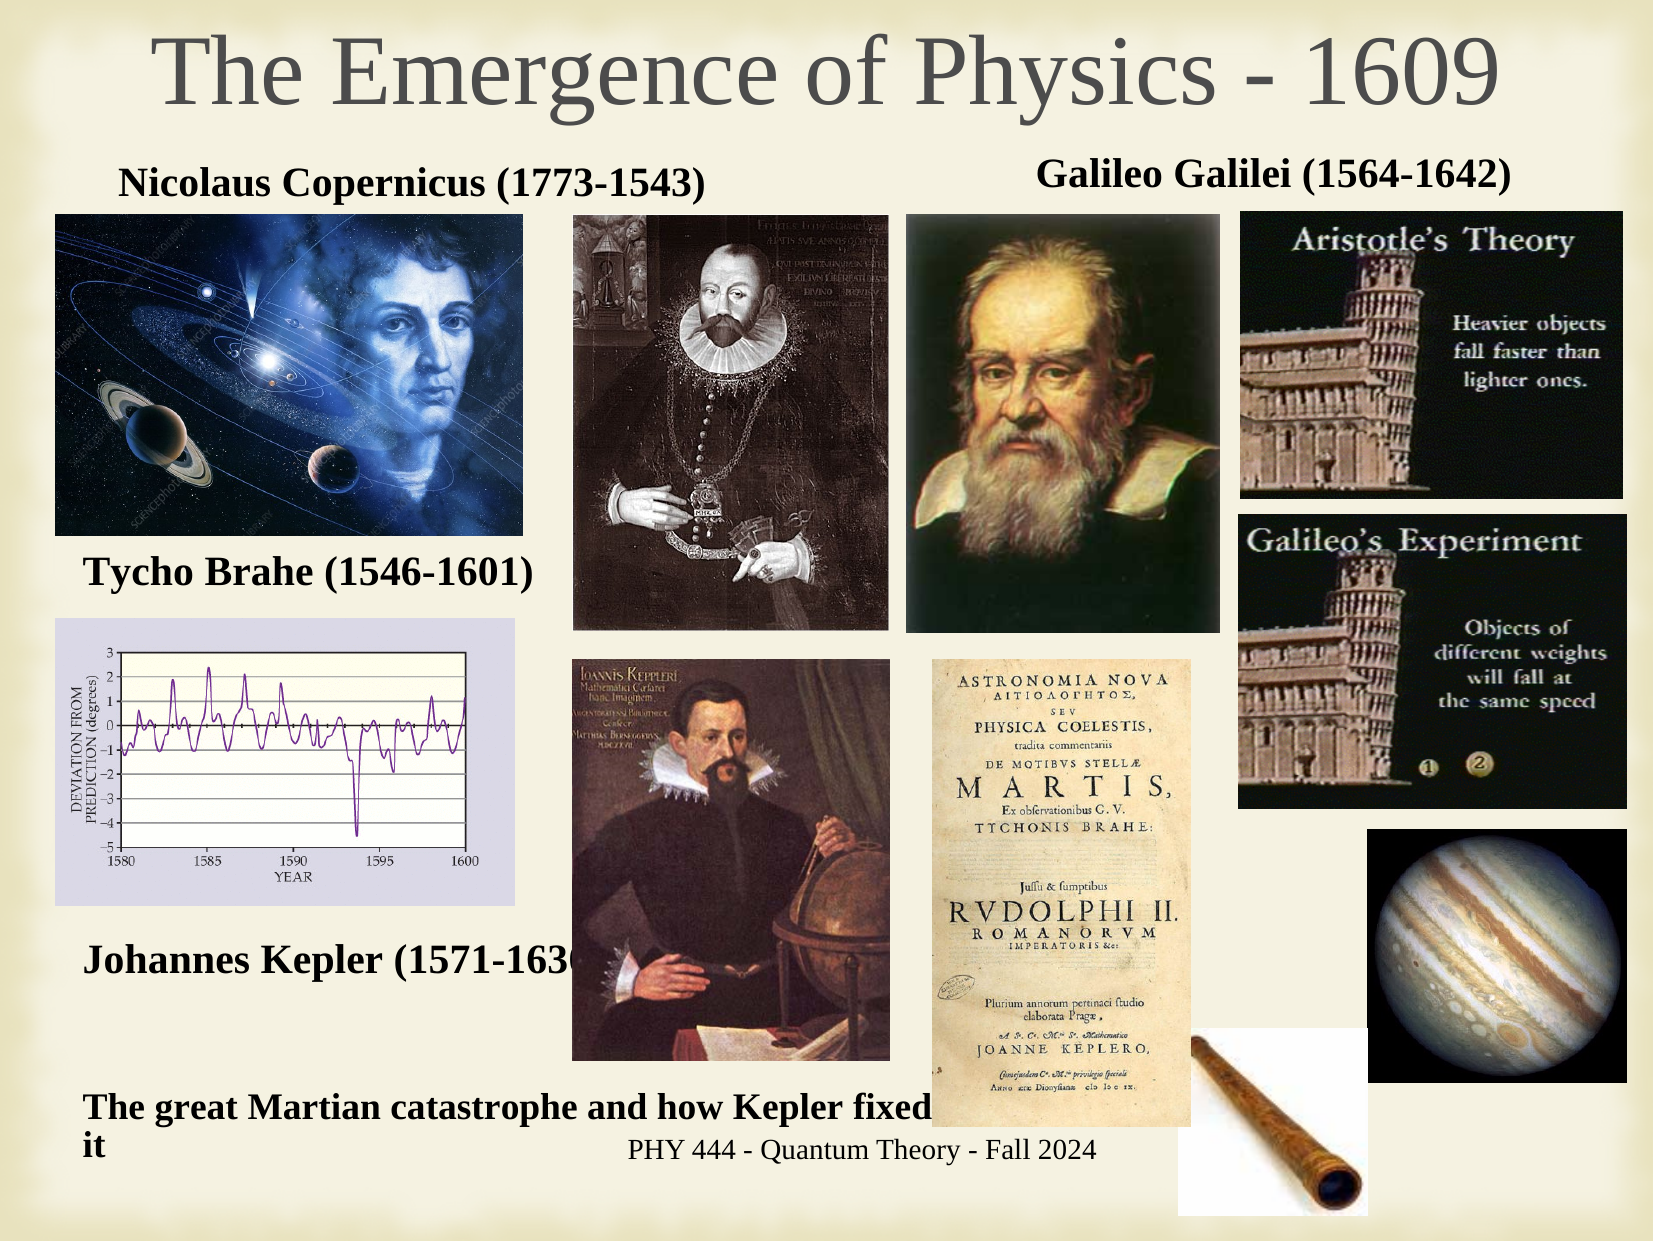

# The Emergence of Physics - 1609
Galileo Galilei (1564-1642)
Nicolaus Copernicus (1773-1543)
Tycho Brahe (1546-1601)
Johannes Kepler (1571-1630)
The great Martian catastrophe and how Kepler fixed it
PHY 444 - Quantum Theory - Fall 2024